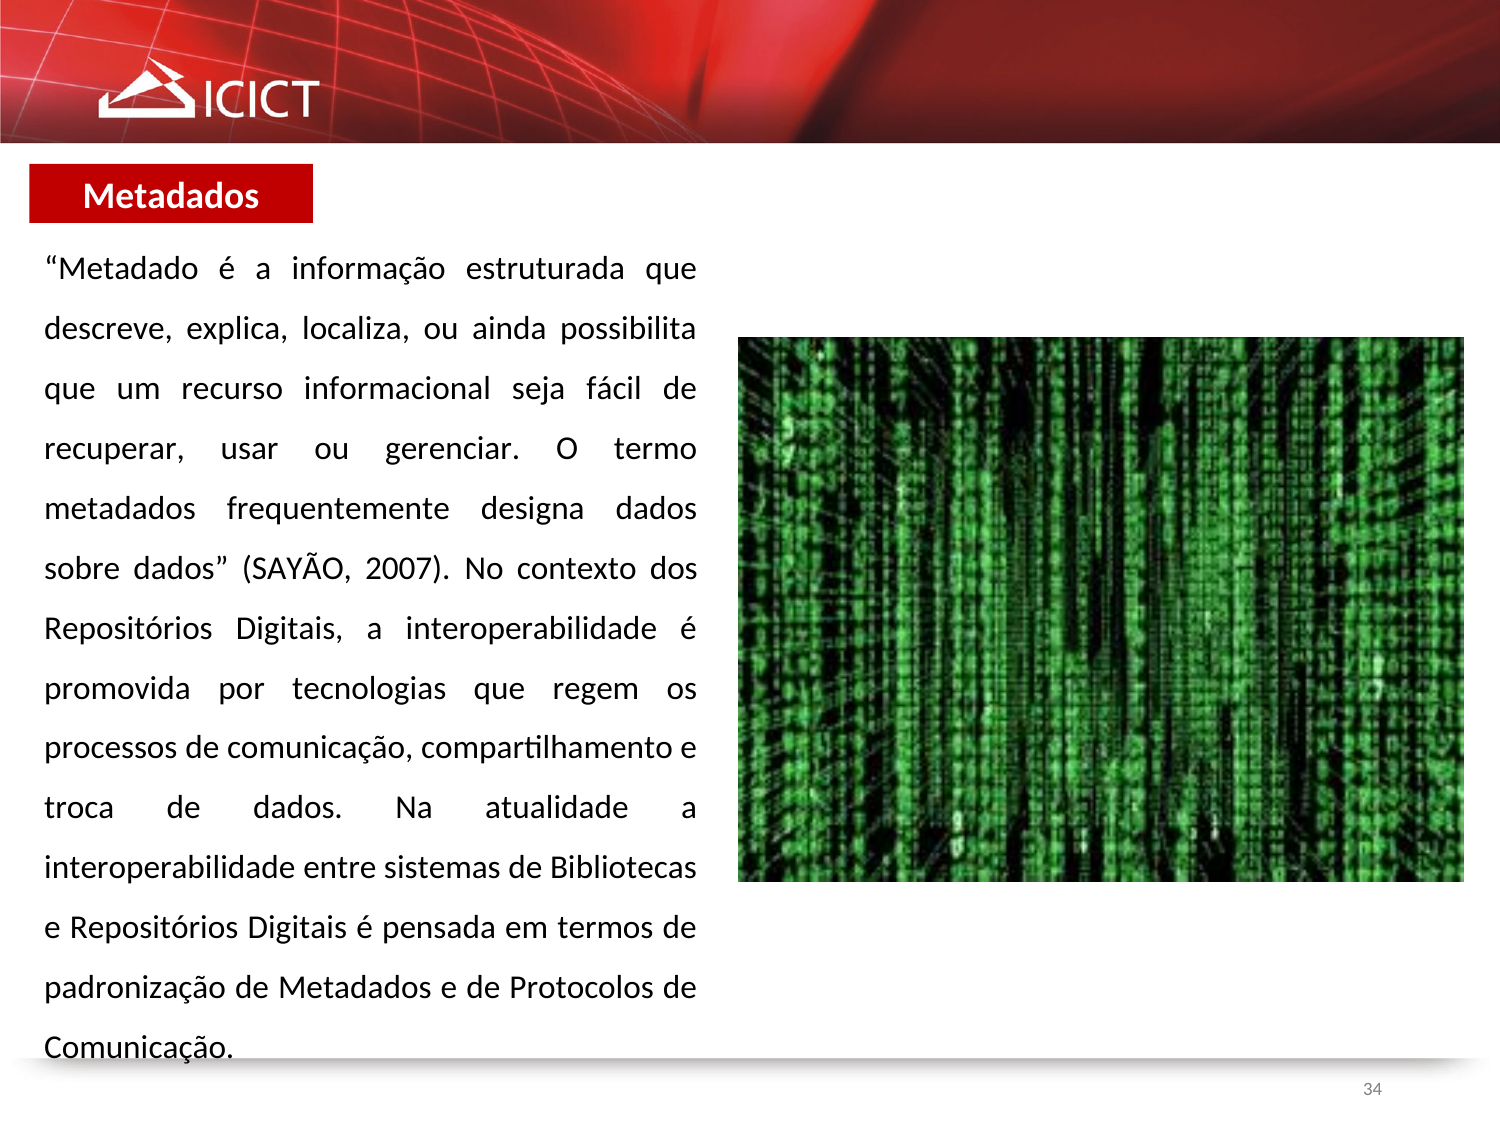

Metadados
“Metadado é a informação estruturada que descreve, explica, localiza, ou ainda possibilita que um recurso informacional seja fácil de recuperar, usar ou gerenciar. O termo metadados frequentemente designa dados sobre dados” (SAYÃO, 2007). No contexto dos Repositórios Digitais, a interoperabilidade é promovida por tecnologias que regem os processos de comunicação, compartilhamento e troca de dados. Na atualidade a interoperabilidade entre sistemas de Bibliotecas e Repositórios Digitais é pensada em termos de padronização de Metadados e de Protocolos de Comunicação.